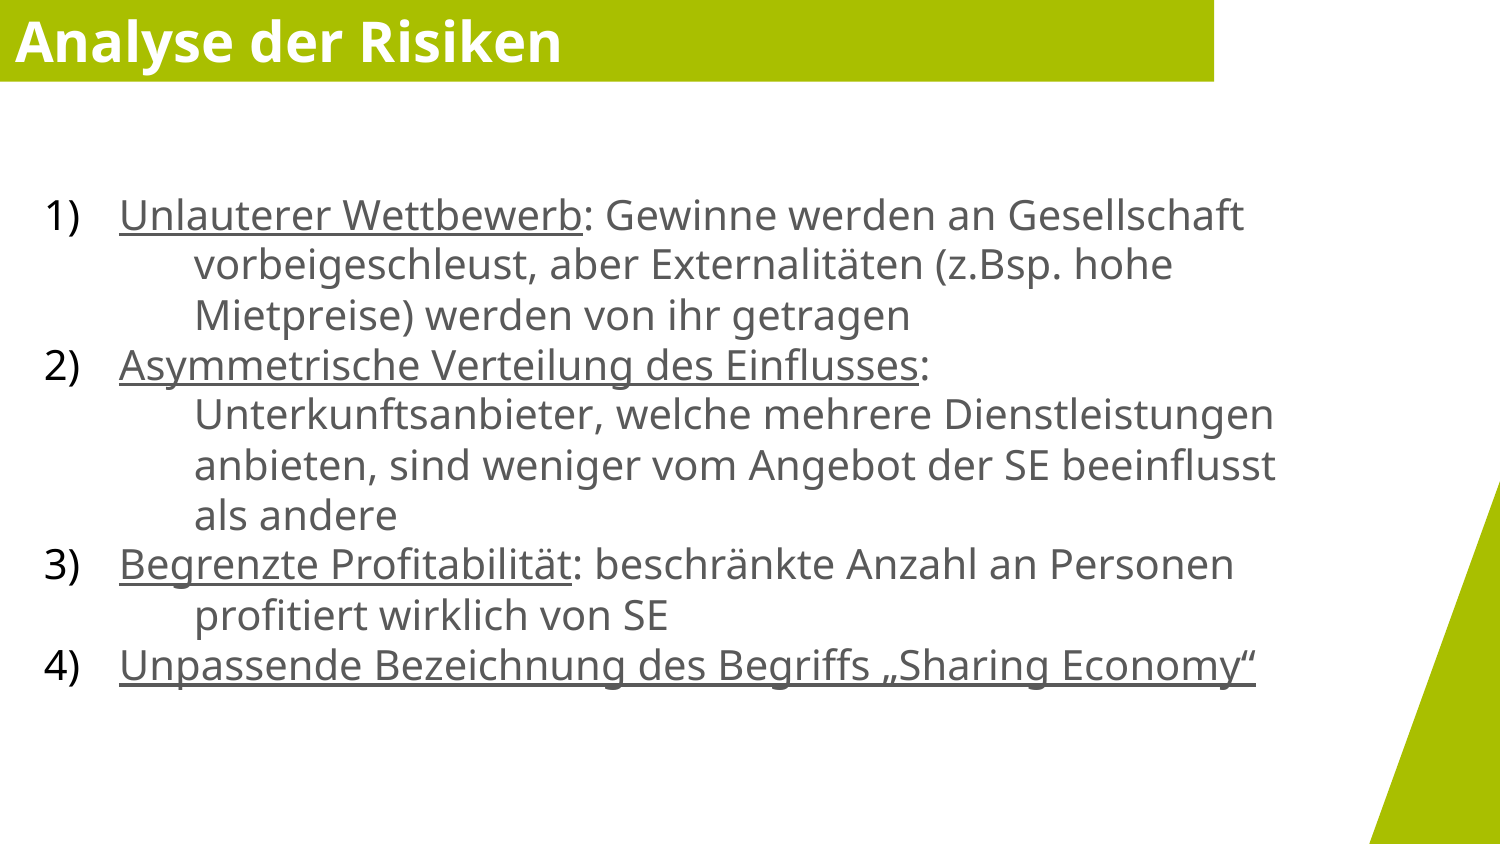

Analyse der Risiken
Unlauterer Wettbewerb: Gewinne werden an Gesellschaft vorbeigeschleust, aber Externalitäten (z.Bsp. hohe Mietpreise) werden von ihr getragen
Asymmetrische Verteilung des Einflusses: Unterkunftsanbieter, welche mehrere Dienstleistungen anbieten, sind weniger vom Angebot der SE beeinflusst als andere
Begrenzte Profitabilität: beschränkte Anzahl an Personen profitiert wirklich von SE
Unpassende Bezeichnung des Begriffs „Sharing Economy“